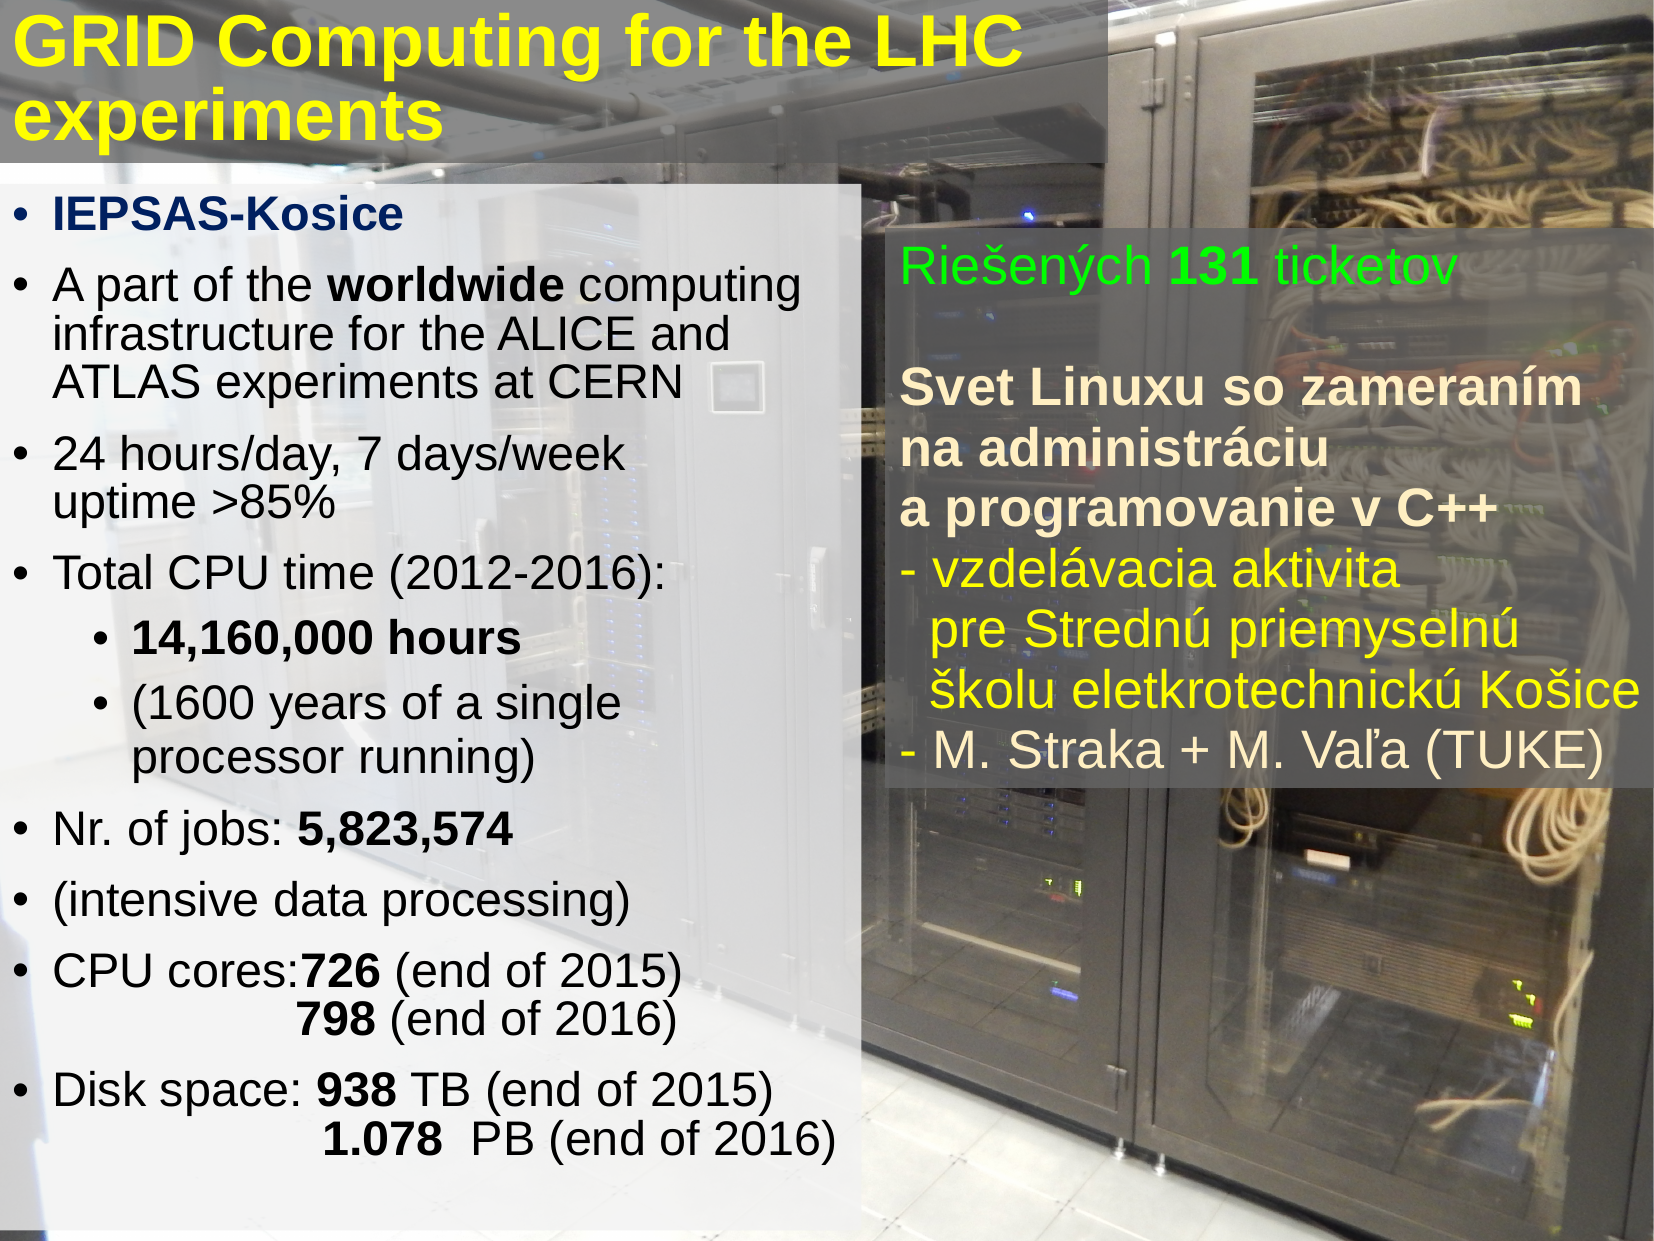

# GRID Computing for the LHC experiments
IEPSAS-Kosice
A part of the worldwide computing infrastructure for the ALICE and ATLAS experiments at CERN
24 hours/day, 7 days/week
uptime >85%
Total CPU time (2012-2016):
14,160,000 hours
(1600 years of a single processor running)
Nr. of jobs: 5,823,574
(intensive data processing)
CPU cores:726 (end of 2015)
 798 (end of 2016)
Disk space: 938 TB (end of 2015)
 1.078 PB (end of 2016)
Riešených 131 ticketov
Svet Linuxu so zameraním
na administráciu
a programovanie v C++
- vzdelávacia aktivita
 pre Strednú priemyselnú
 školu eletkrotechnickú Košice
- M. Straka + M. Vaľa (TUKE)